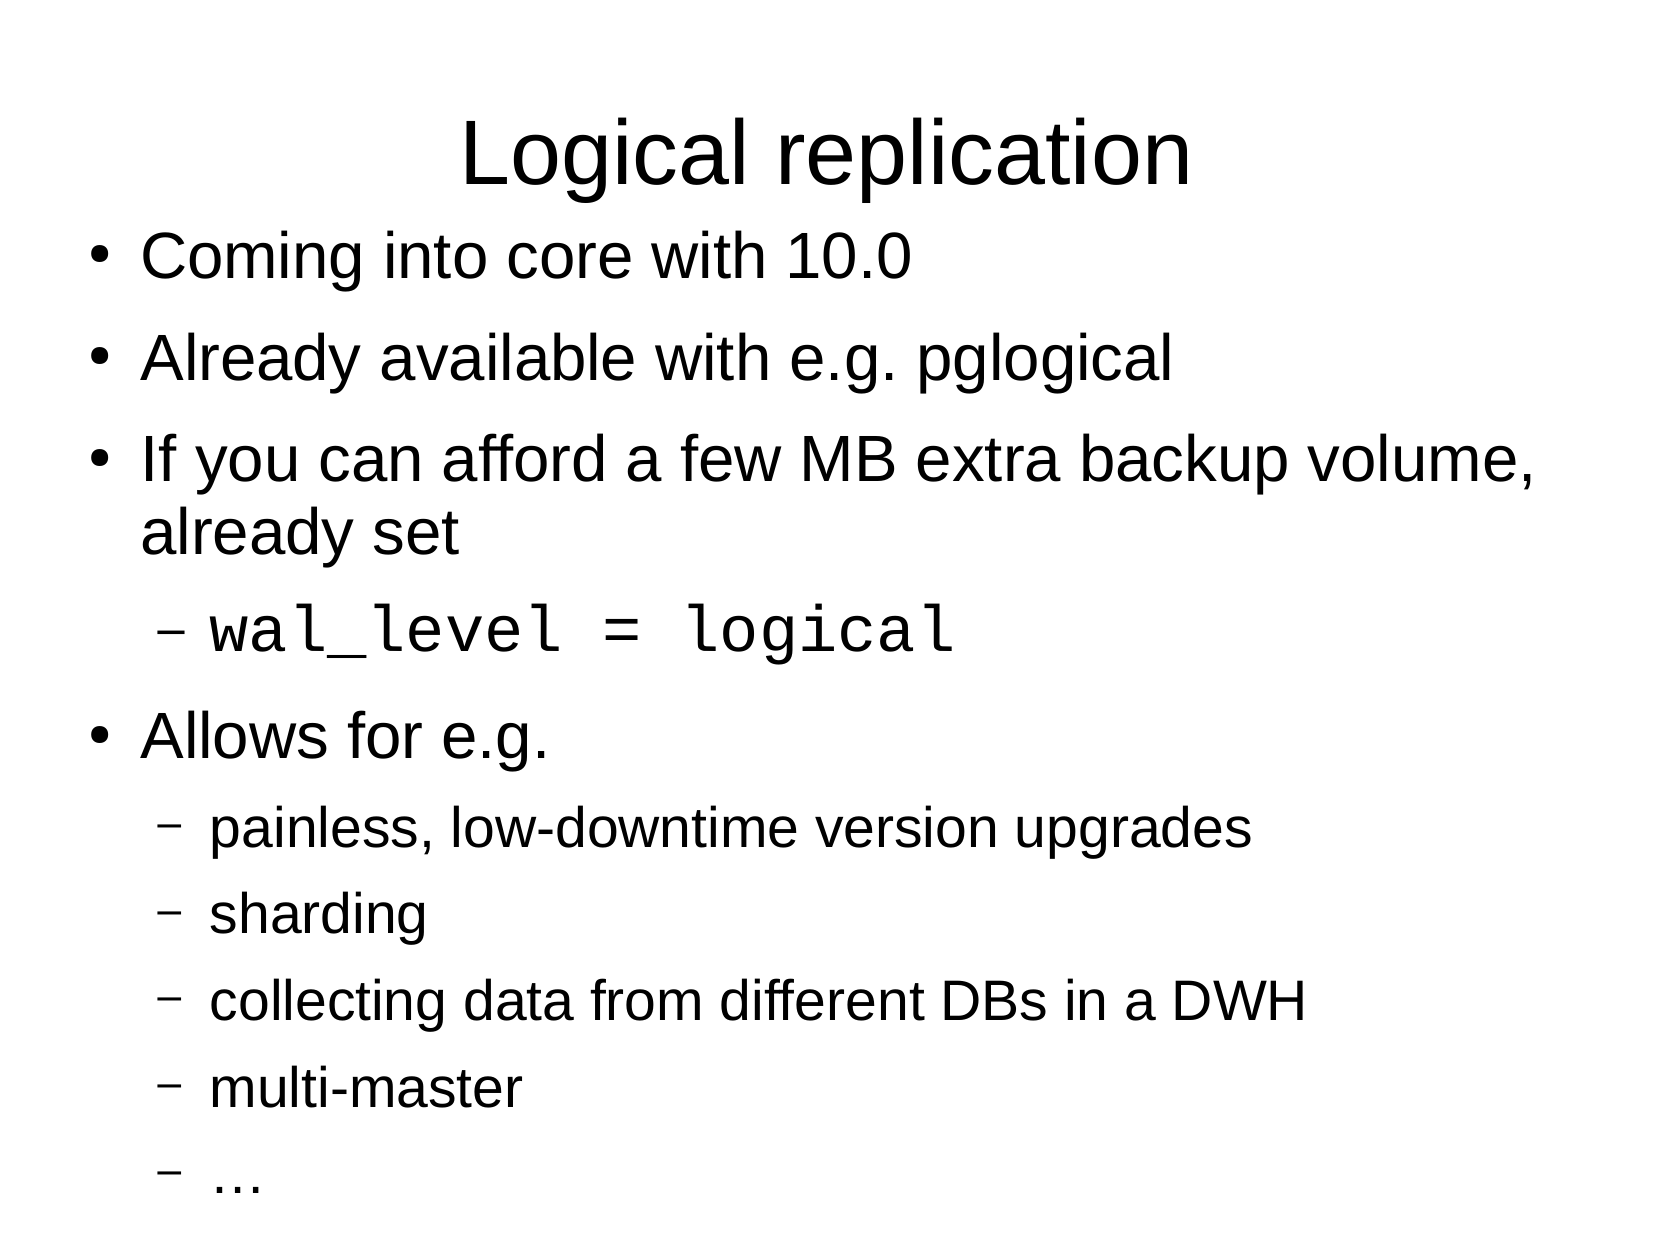

# Logical replication
Coming into core with 10.0
Already available with e.g. pglogical
If you can afford a few MB extra backup volume, already set
wal_level = logical
Allows for e.g.
painless, low-downtime version upgrades
sharding
collecting data from different DBs in a DWH
multi-master
…